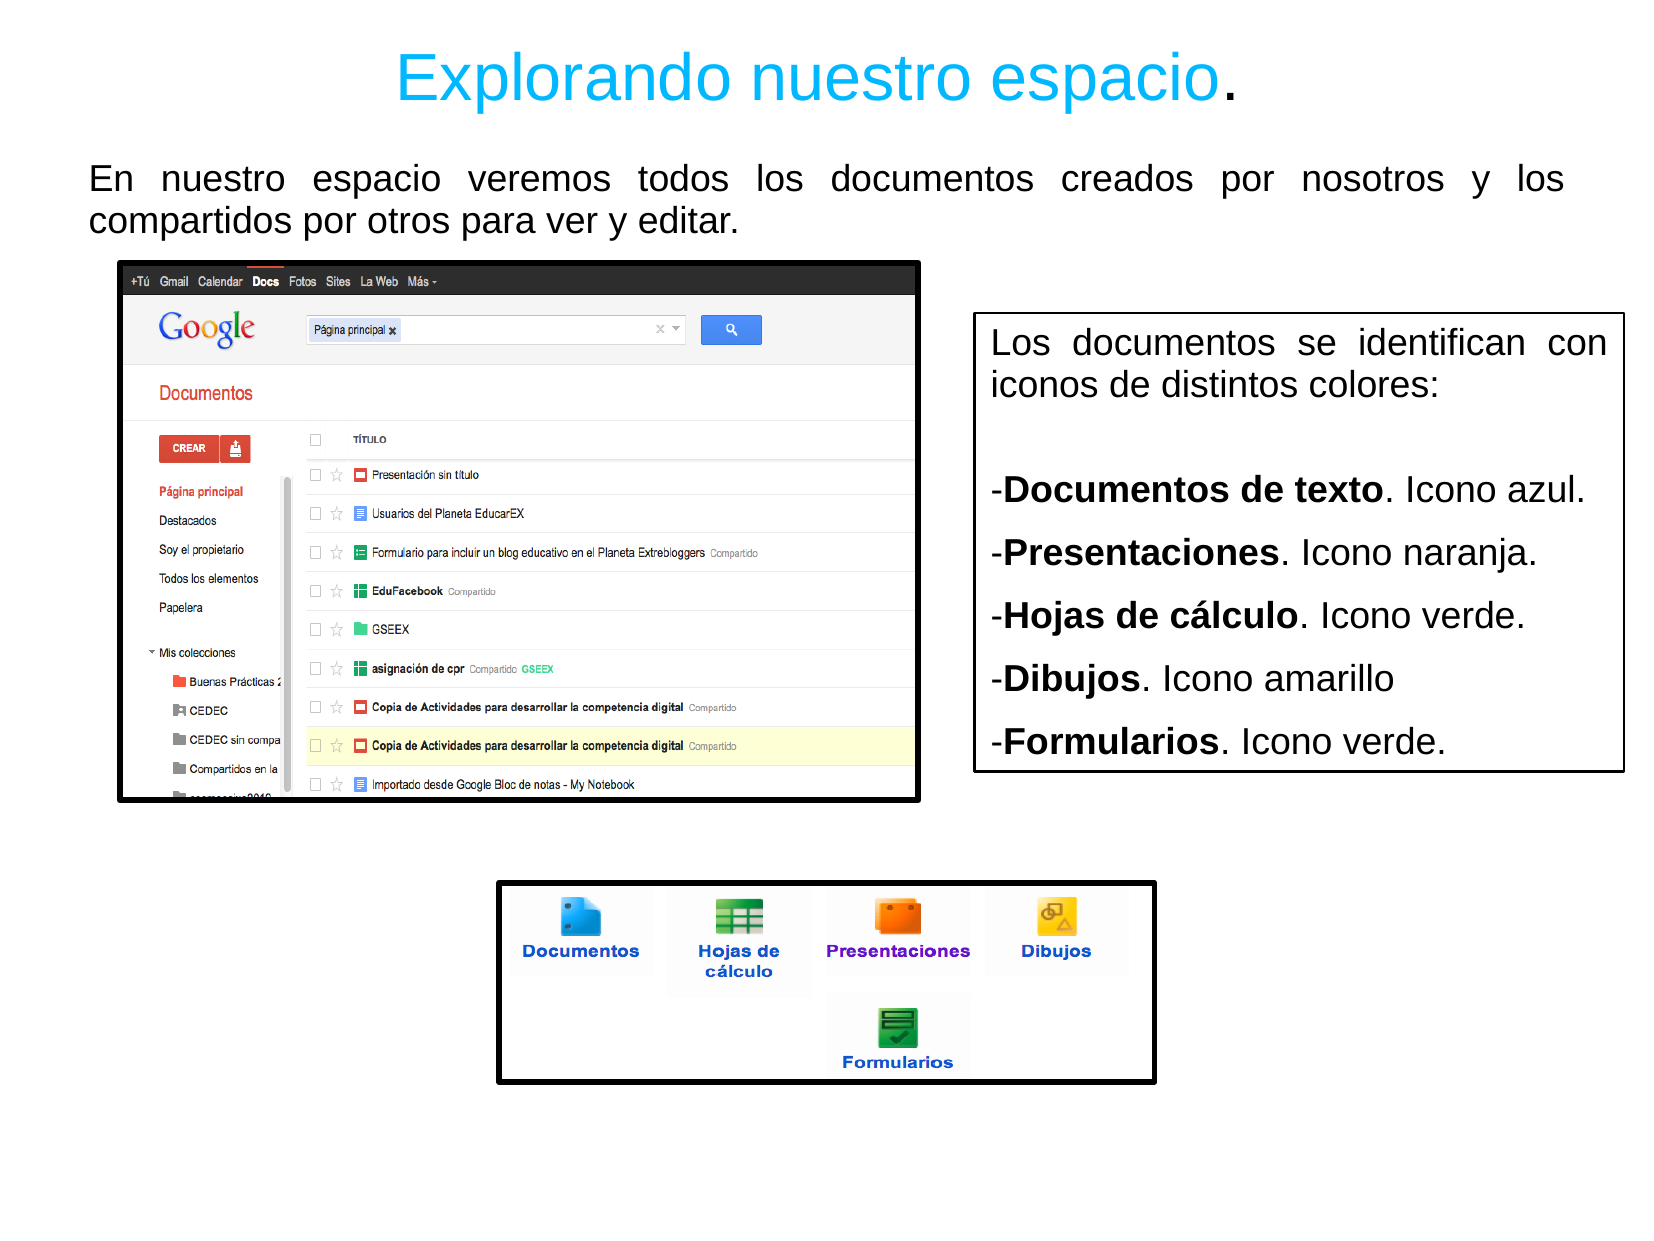

Explorando nuestro espacio.
En nuestro espacio veremos todos los documentos creados por nosotros y los compartidos por otros para ver y editar.
Los documentos se identifican con iconos de distintos colores:
-Documentos de texto. Icono azul.
-Presentaciones. Icono naranja.
-Hojas de cálculo. Icono verde.
-Dibujos. Icono amarillo
-Formularios. Icono verde.